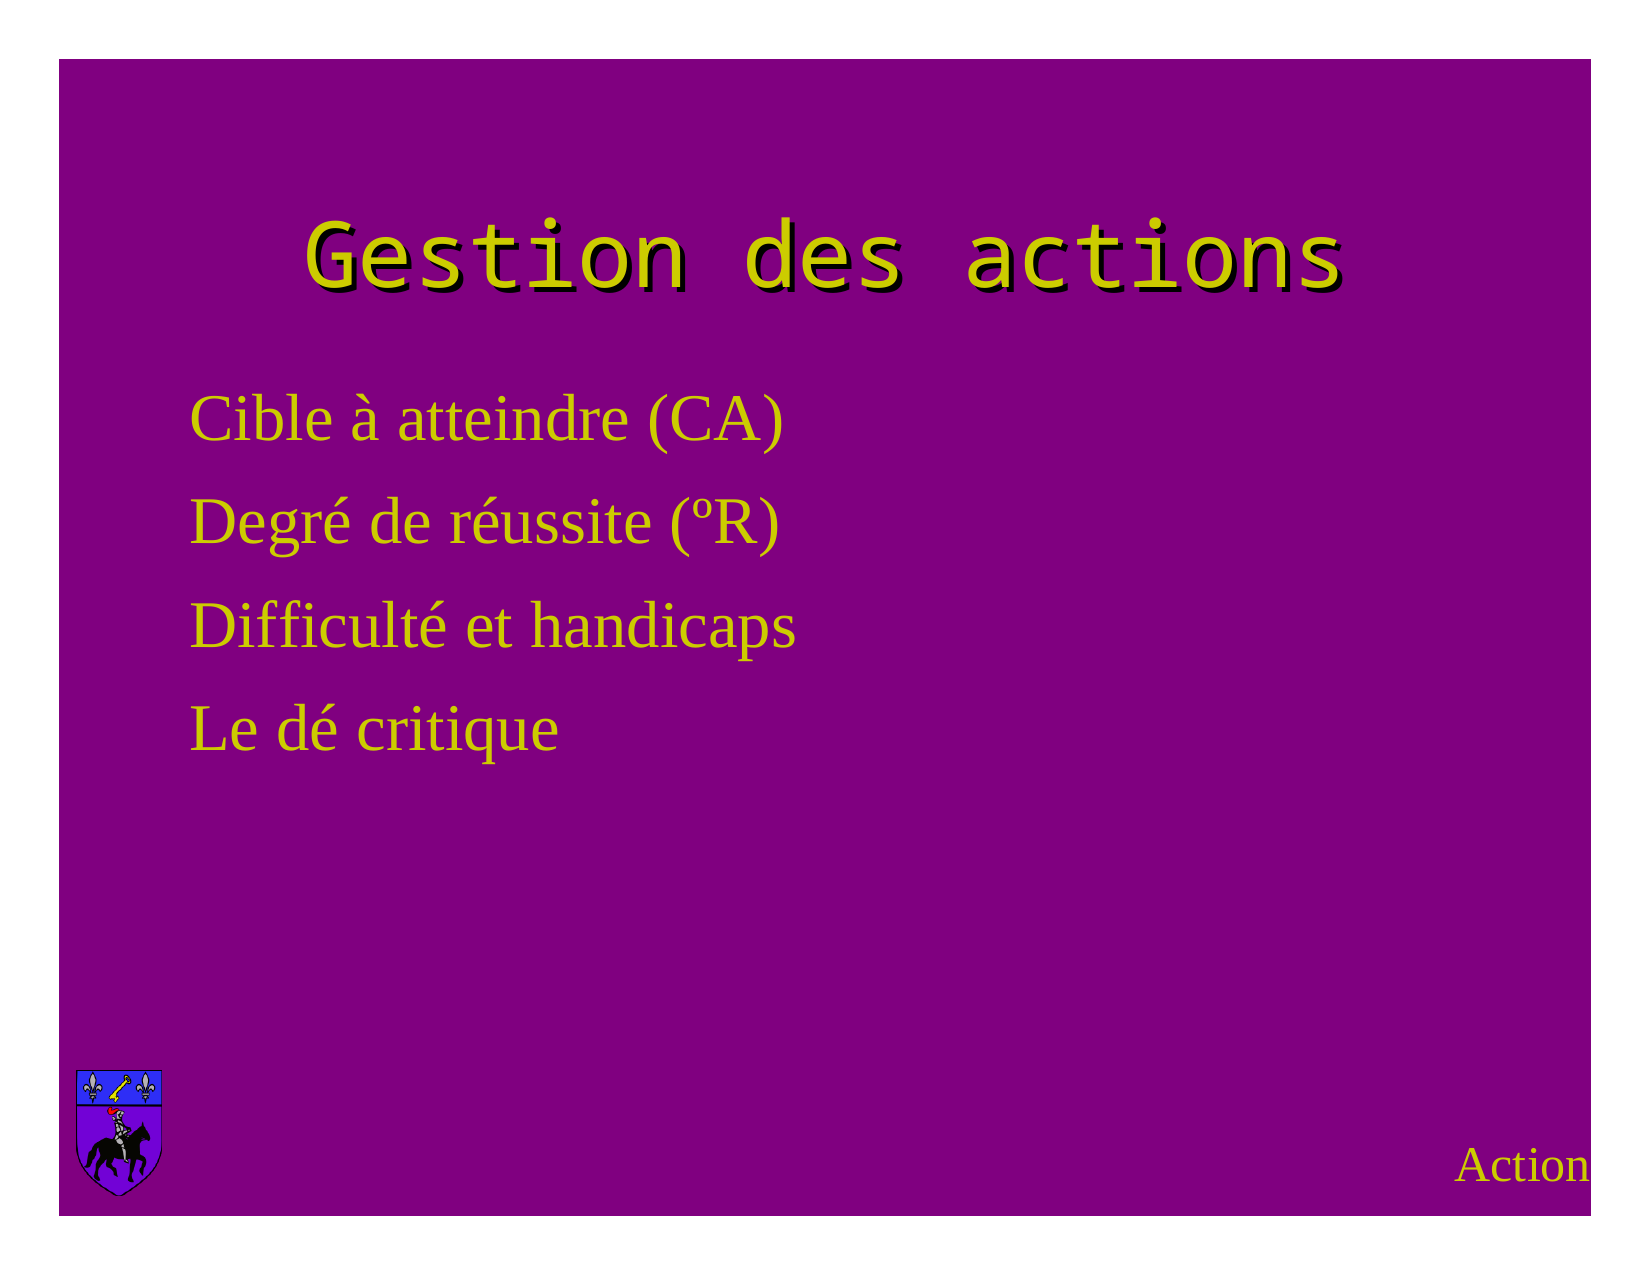

# Gestion des actions
Cible à atteindre (CA)
Degré de réussite (ºR)
Difficulté et handicaps
Le dé critique
Action